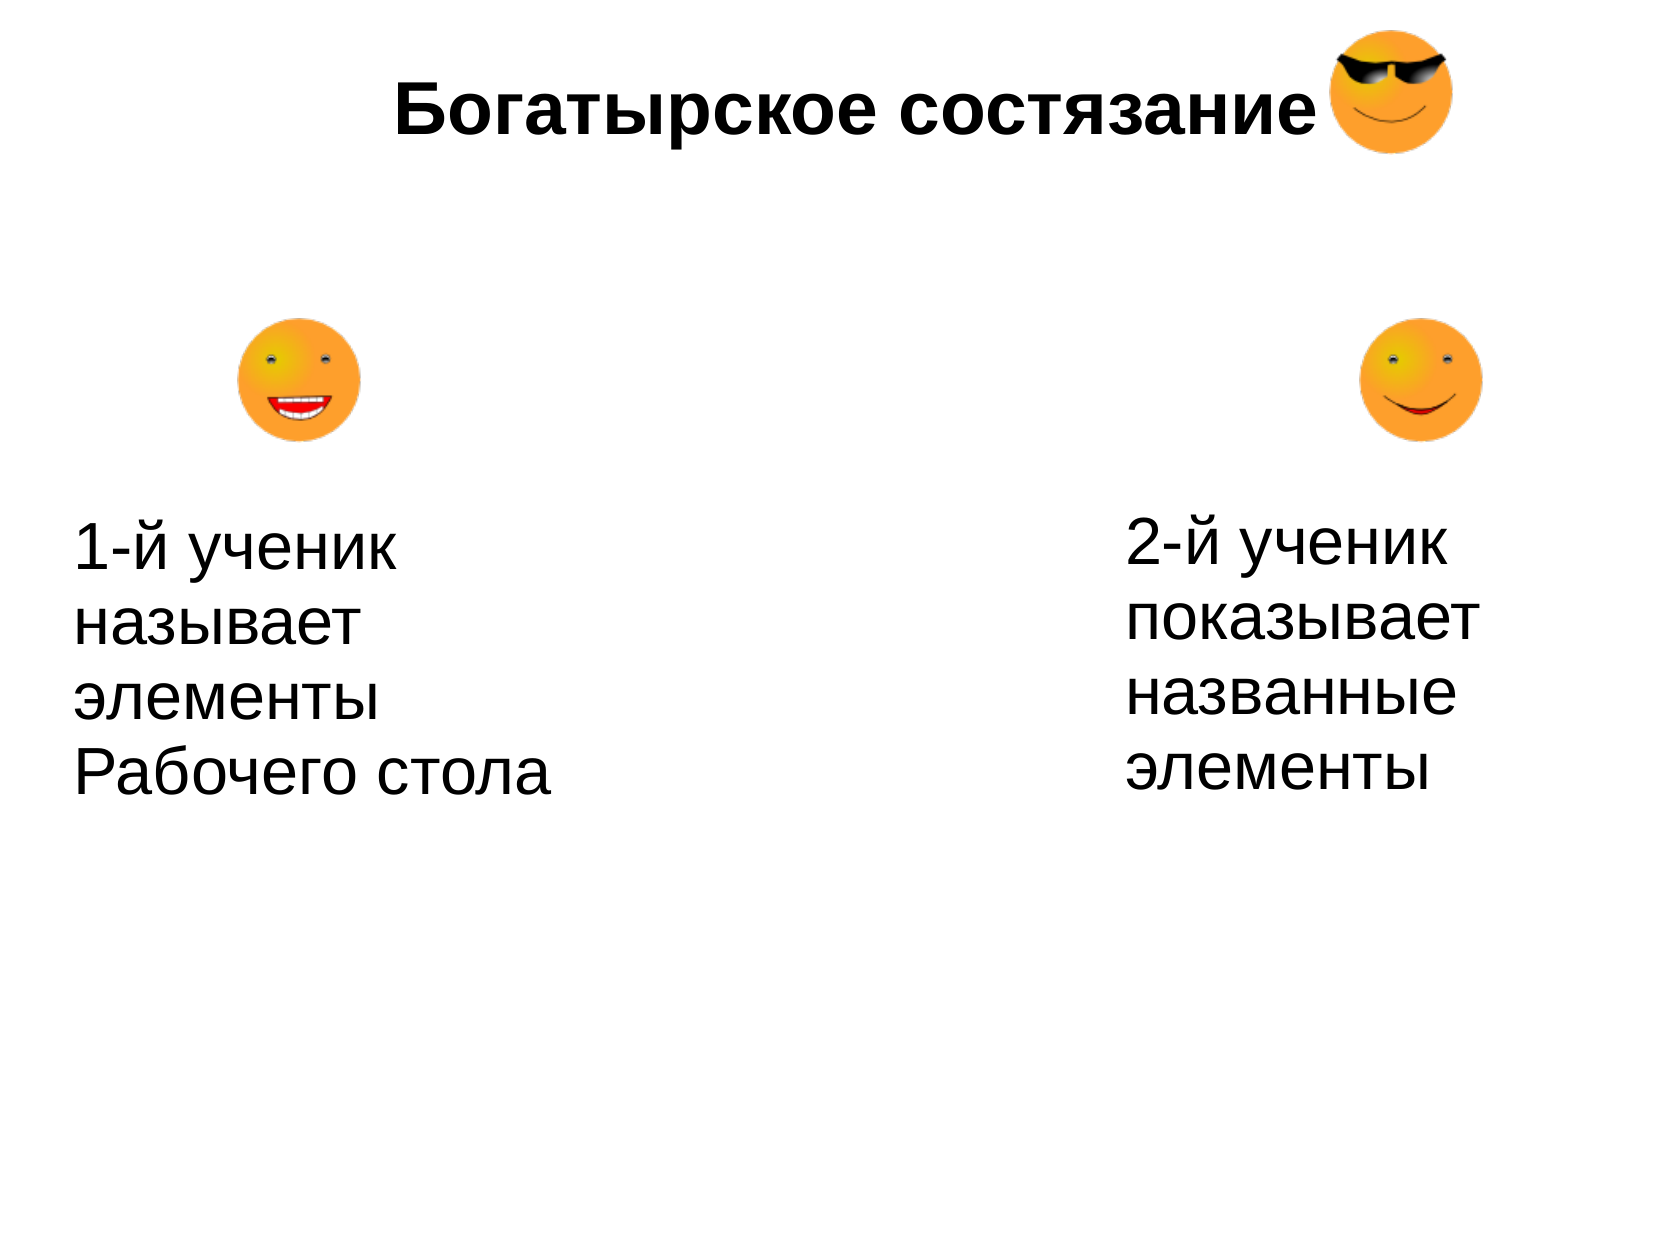

Богатырское состязание
2-й ученик показывает
названные
элементы
1-й ученик называет
элементы
Рабочего стола